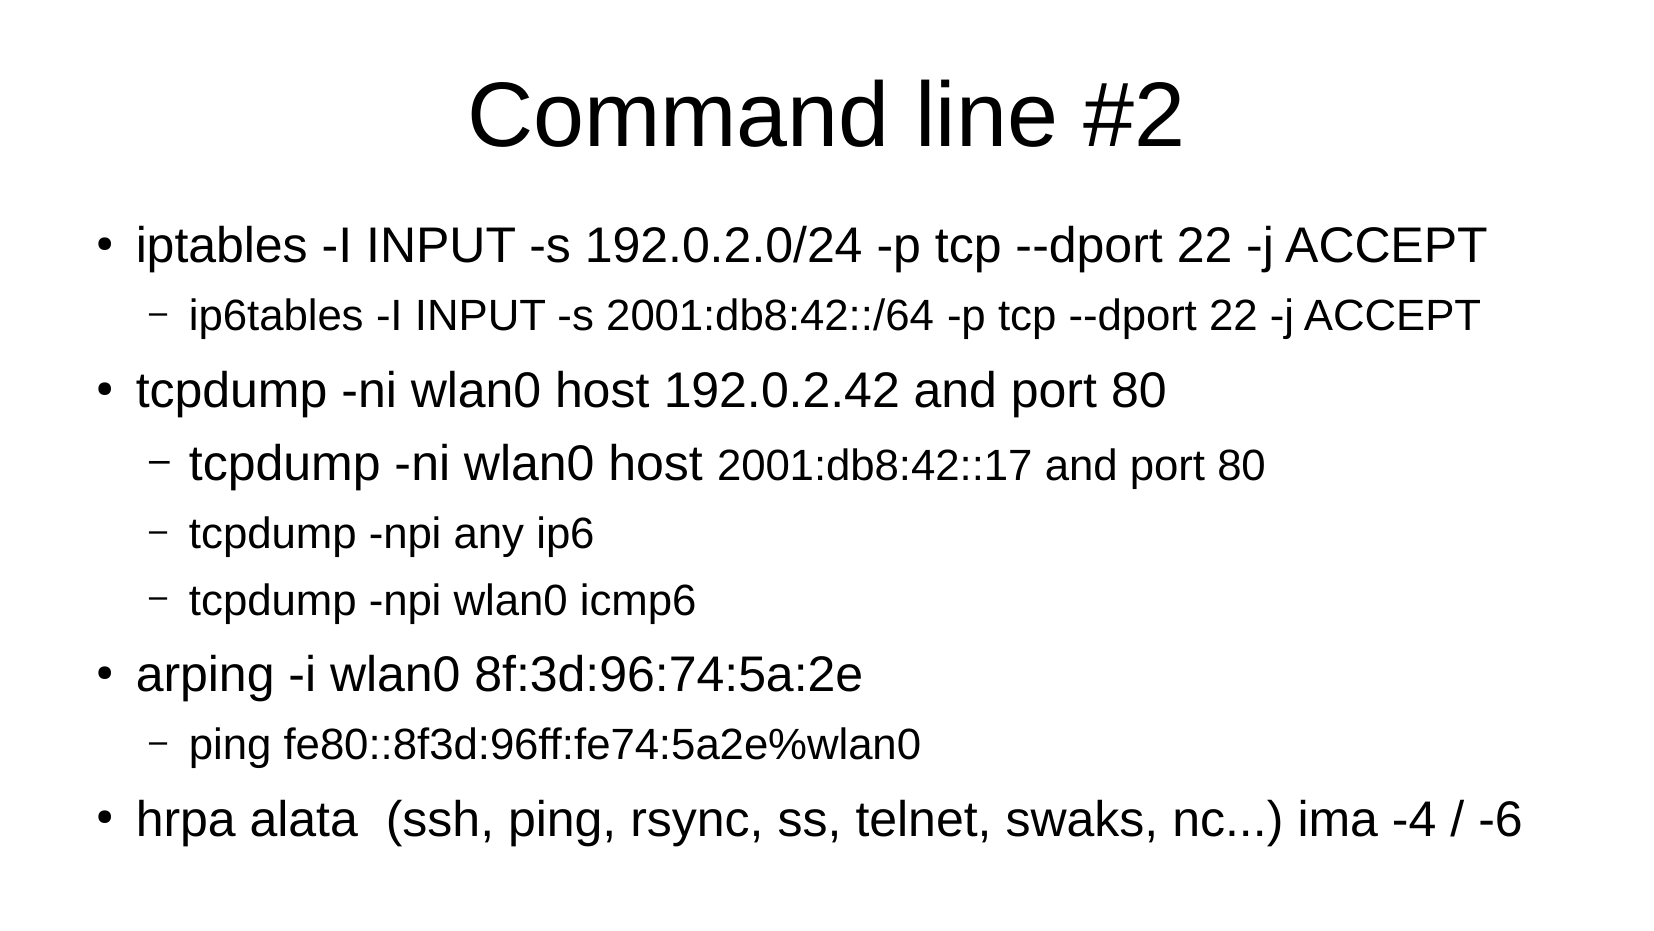

# Command line #2
iptables -I INPUT -s 192.0.2.0/24 -p tcp --dport 22 -j ACCEPT
ip6tables -I INPUT -s 2001:db8:42::/64 -p tcp --dport 22 -j ACCEPT
tcpdump -ni wlan0 host 192.0.2.42 and port 80
tcpdump -ni wlan0 host 2001:db8:42::17 and port 80
tcpdump -npi any ip6
tcpdump -npi wlan0 icmp6
arping -i wlan0 8f:3d:96:74:5a:2e
ping fe80::8f3d:96ff:fe74:5a2e%wlan0
hrpa alata (ssh, ping, rsync, ss, telnet, swaks, nc...) ima -4 / -6